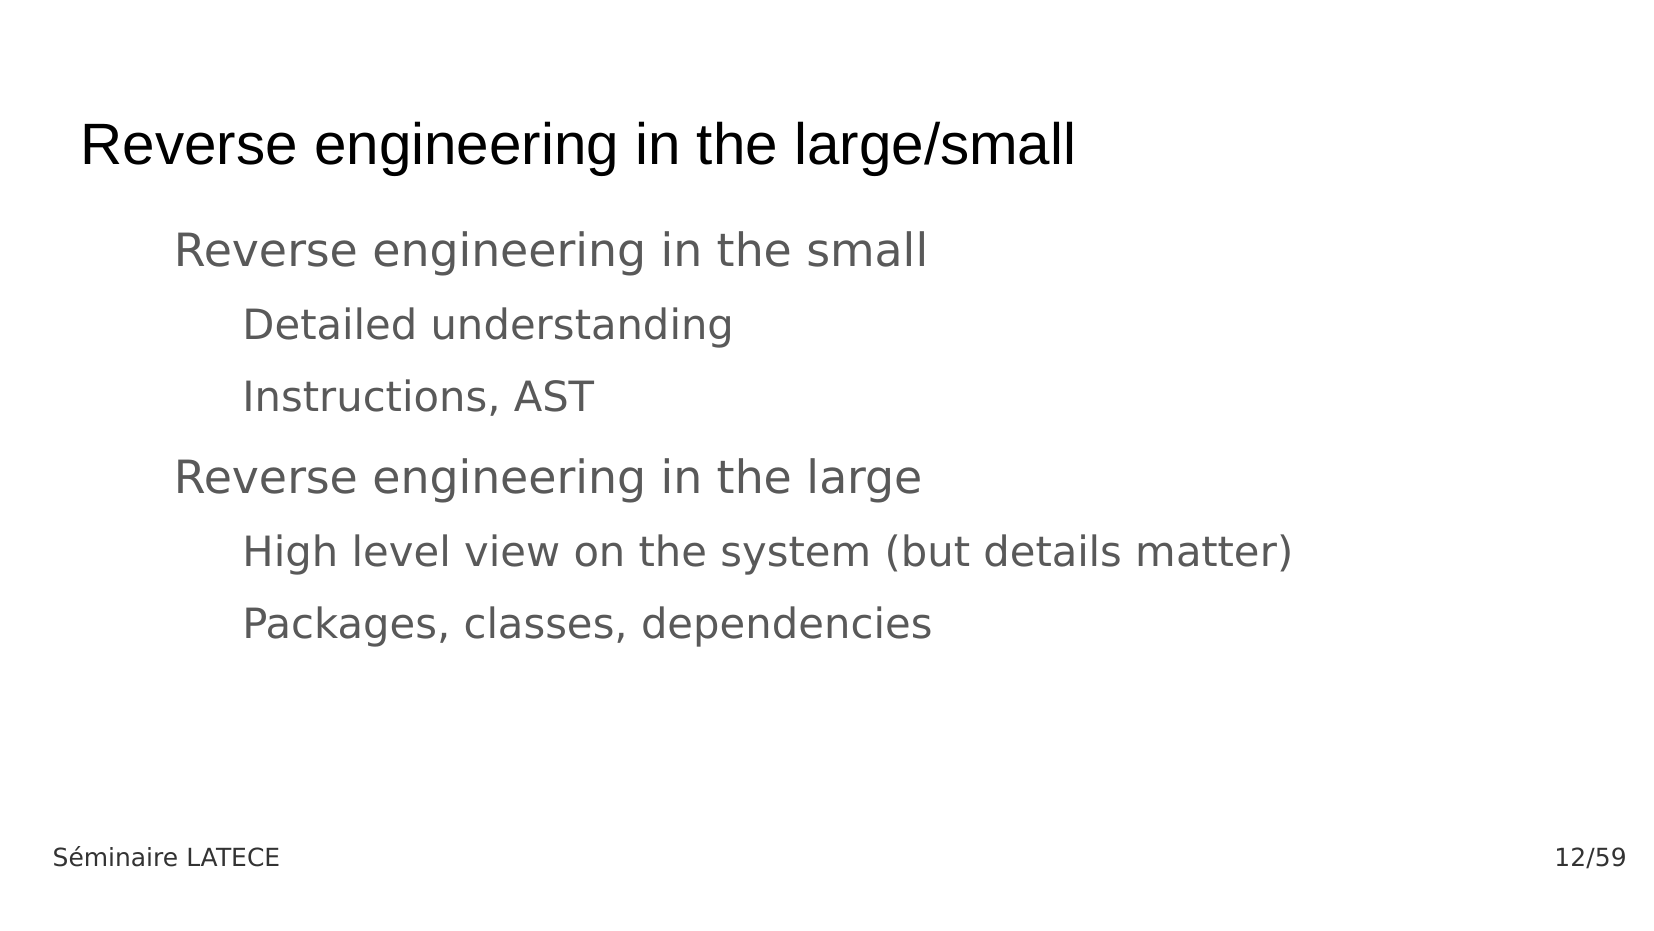

# Reverse engineering in the large/small
Reverse engineering in the small
Detailed understanding
Instructions, AST
Reverse engineering in the large
High level view on the system (but details matter)
Packages, classes, dependencies